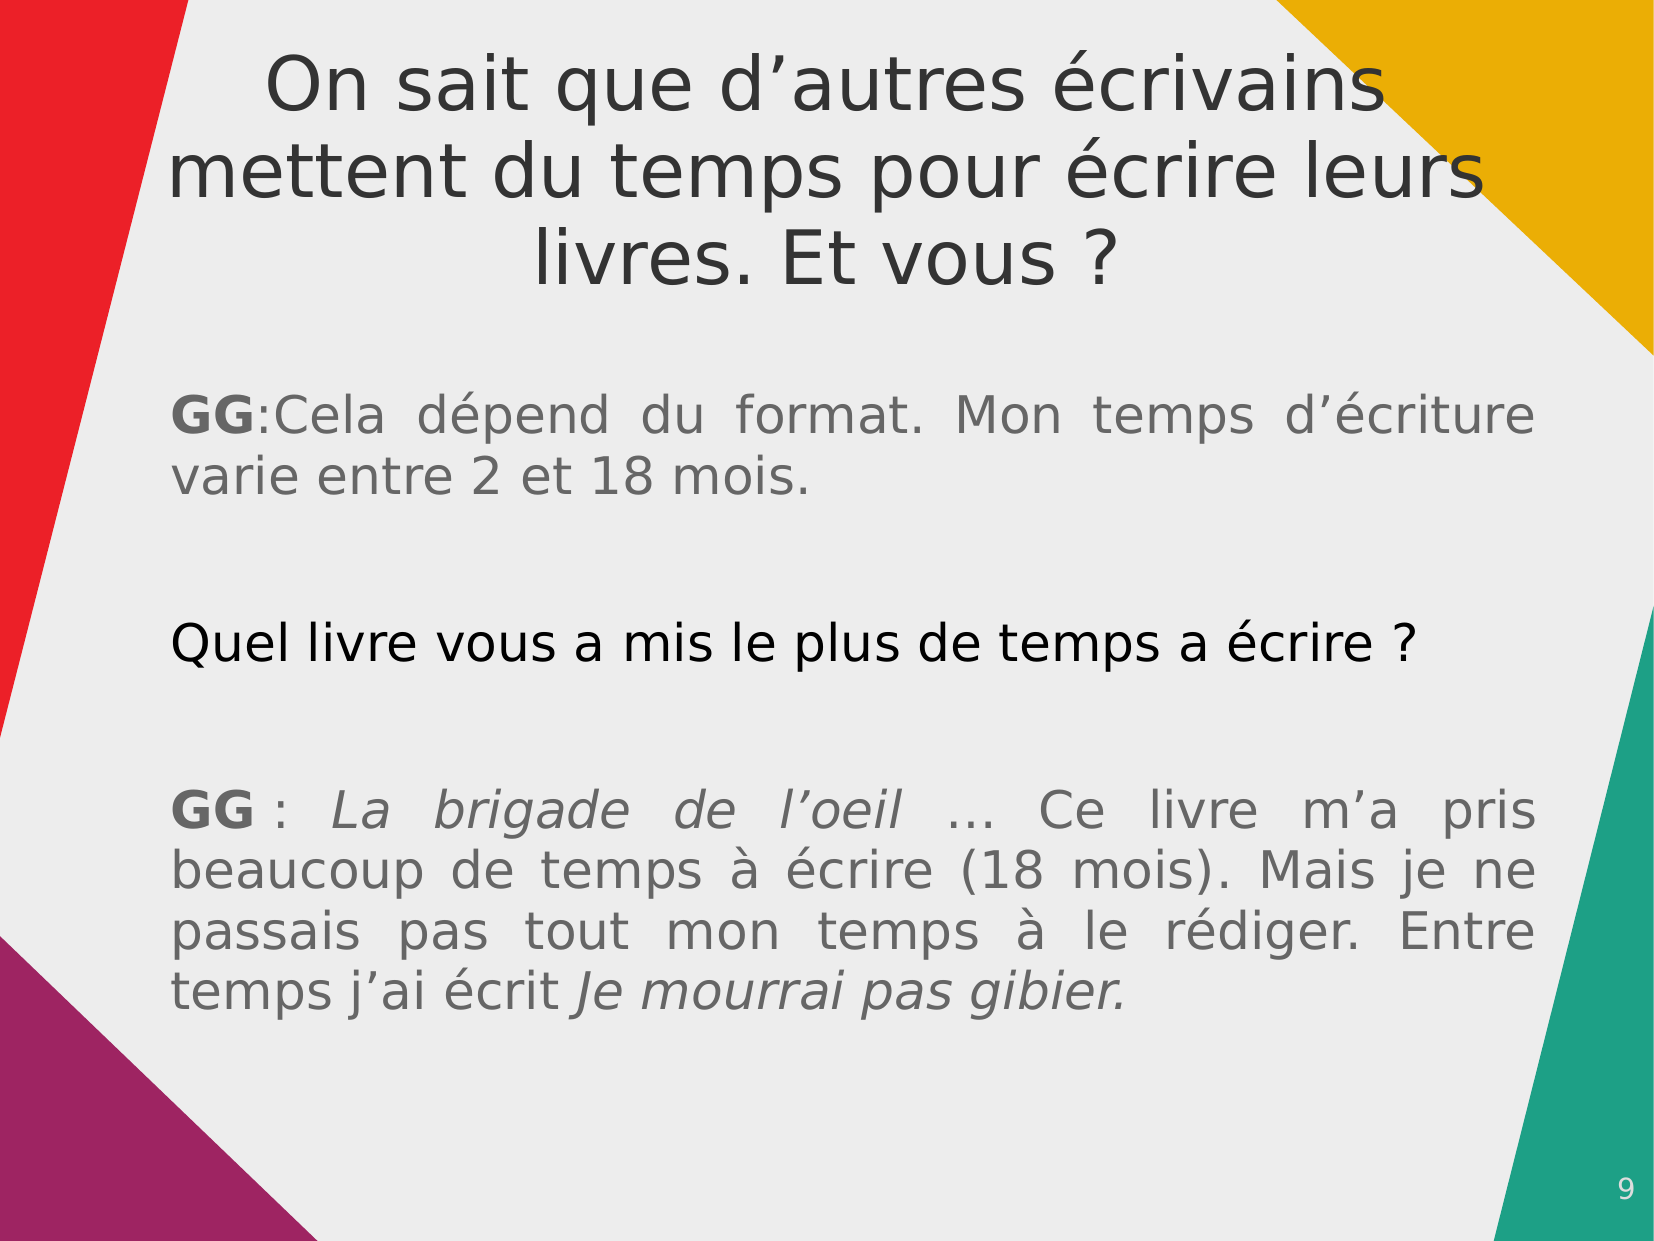

# On sait que d’autres écrivains mettent du temps pour écrire leurs livres. Et vous ?
GG:Cela dépend du format. Mon temps d’écriture varie entre 2 et 18 mois.
Quel livre vous a mis le plus de temps a écrire ?
GG : La brigade de l’oeil … Ce livre m’a pris beaucoup de temps à écrire (18 mois). Mais je ne passais pas tout mon temps à le rédiger. Entre temps j’ai écrit Je mourrai pas gibier.
9